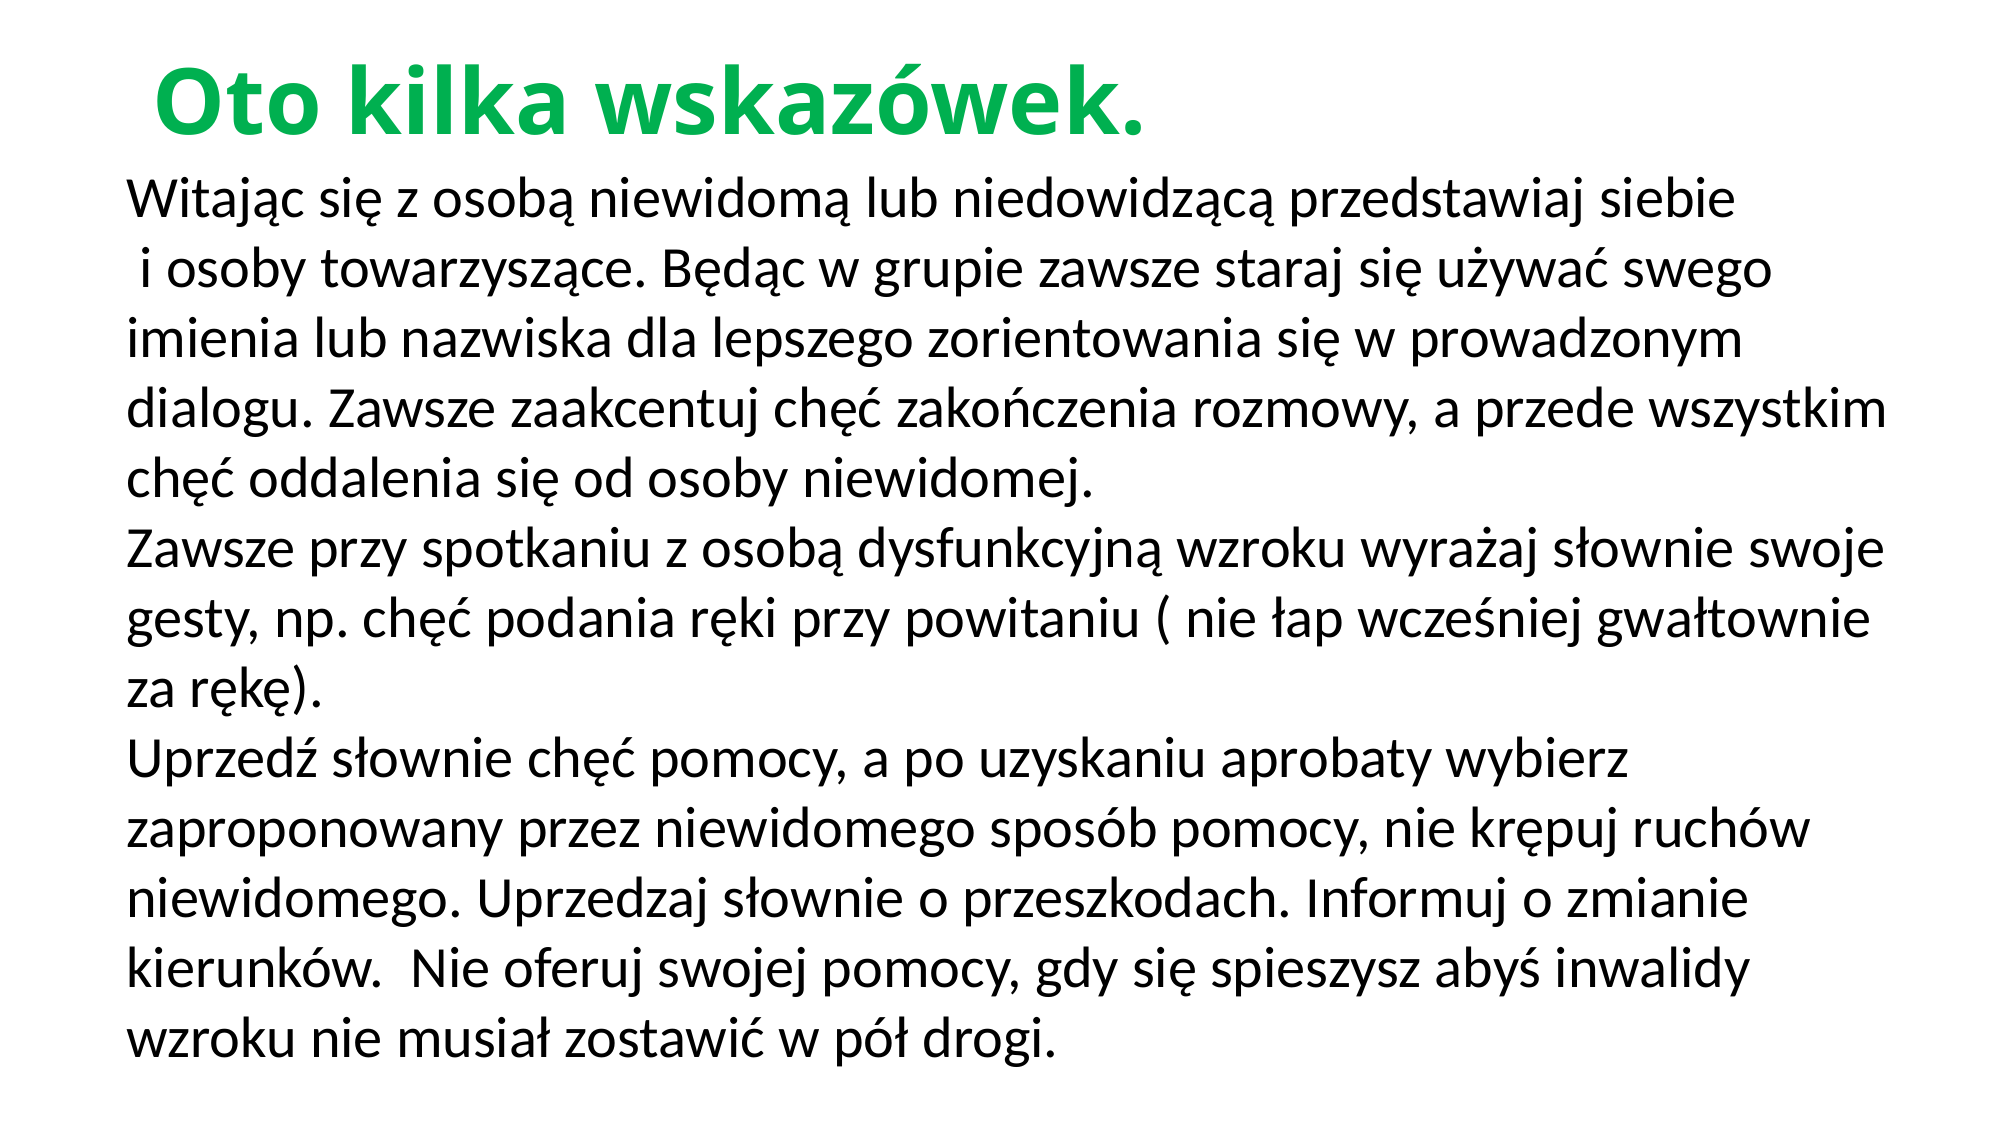

# Oto kilka wskazówek.
Witając się z osobą niewidomą lub niedowidzącą przedstawiaj siebie
 i osoby towarzyszące. Będąc w grupie zawsze staraj się używać swego imienia lub nazwiska dla lepszego zorientowania się w prowadzonym dialogu. Zawsze zaakcentuj chęć zakończenia rozmowy, a przede wszystkim chęć oddalenia się od osoby niewidomej.
Zawsze przy spotkaniu z osobą dysfunkcyjną wzroku wyrażaj słownie swoje gesty, np. chęć podania ręki przy powitaniu ( nie łap wcześniej gwałtownie za rękę).
Uprzedź słownie chęć pomocy, a po uzyskaniu aprobaty wybierz zaproponowany przez niewidomego sposób pomocy, nie krępuj ruchów niewidomego. Uprzedzaj słownie o przeszkodach. Informuj o zmianie kierunków. Nie oferuj swojej pomocy, gdy się spieszysz abyś inwalidy wzroku nie musiał zostawić w pół drogi.